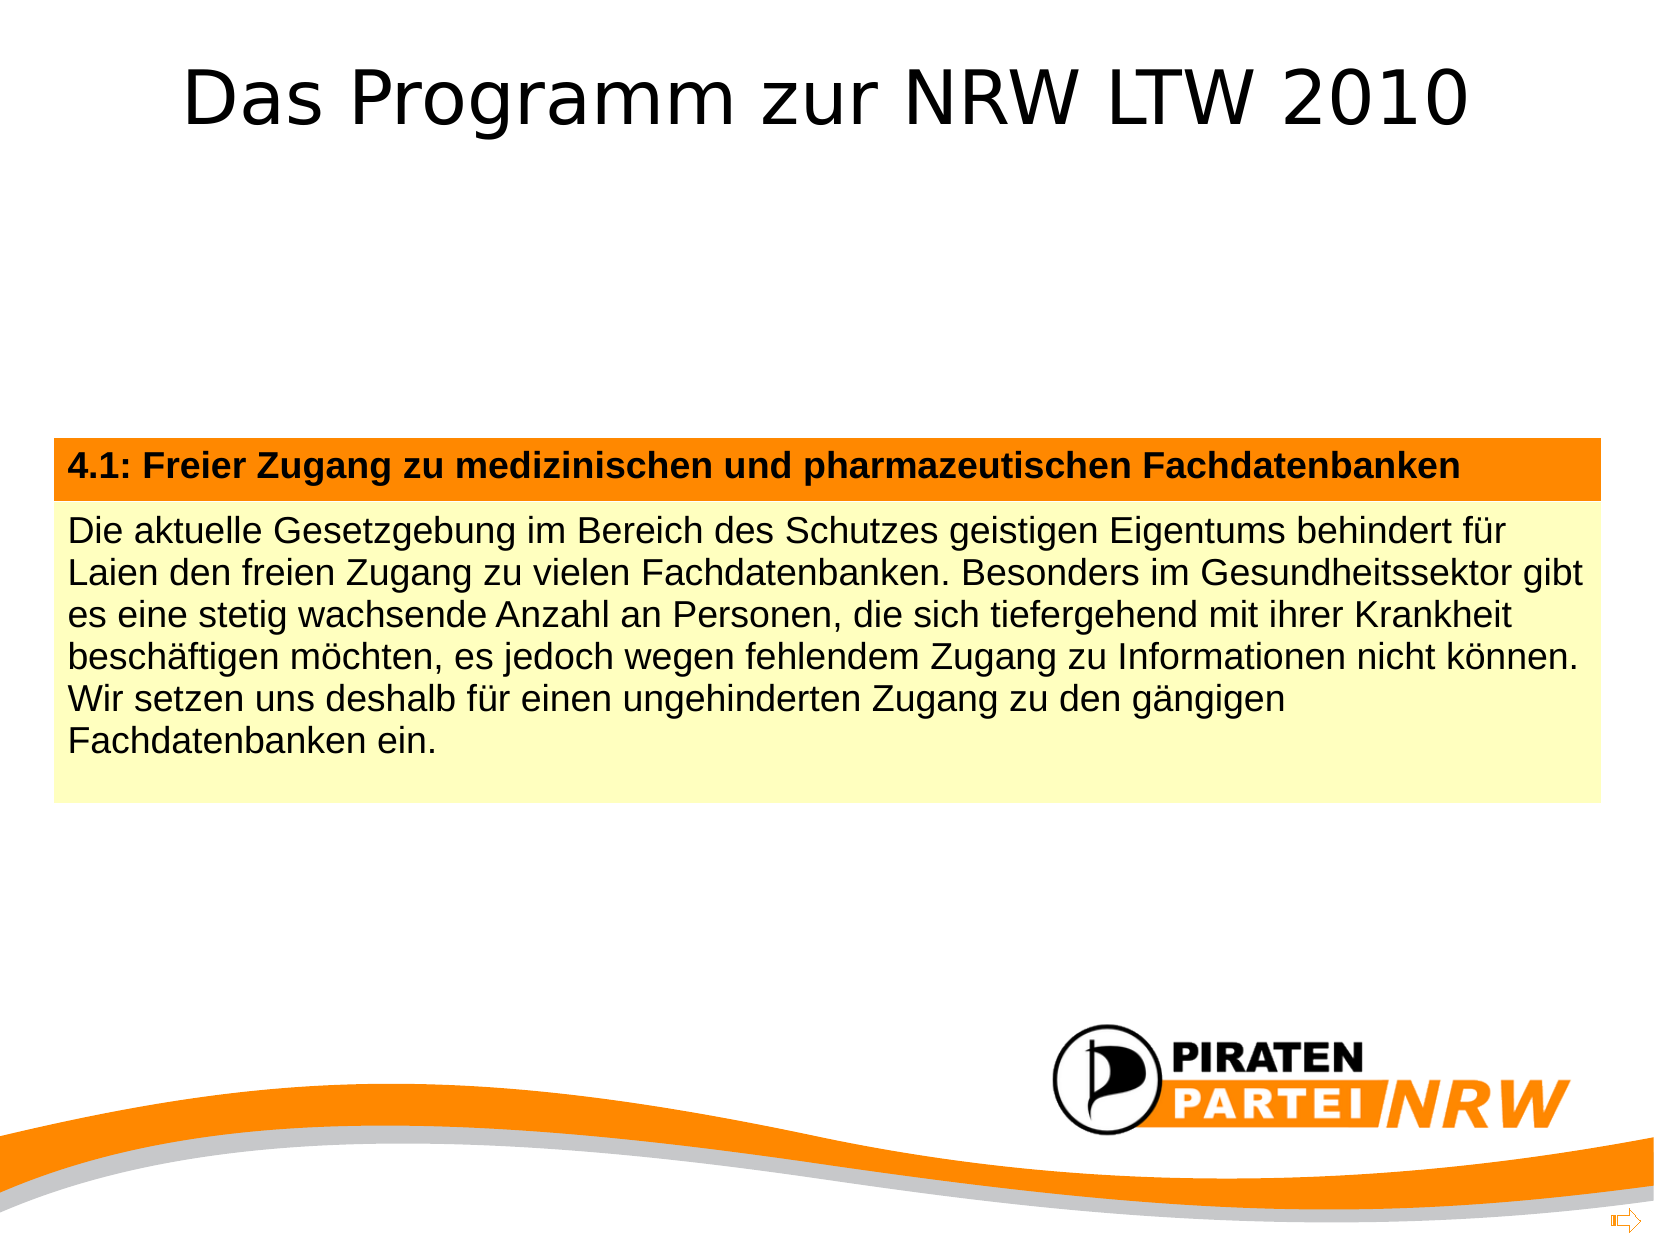

# Das Programm zur NRW LTW 2010
| 4.1: Freier Zugang zu medizinischen und pharmazeutischen Fachdatenbanken |
| --- |
| Die aktuelle Gesetzgebung im Bereich des Schutzes geistigen Eigentums behindert für Laien den freien Zugang zu vielen Fachdatenbanken. Besonders im Gesundheitssektor gibt es eine stetig wachsende Anzahl an Personen, die sich tiefergehend mit ihrer Krankheit beschäftigen möchten, es jedoch wegen fehlendem Zugang zu Informationen nicht können. Wir setzen uns deshalb für einen ungehinderten Zugang zu den gängigen Fachdatenbanken ein. |